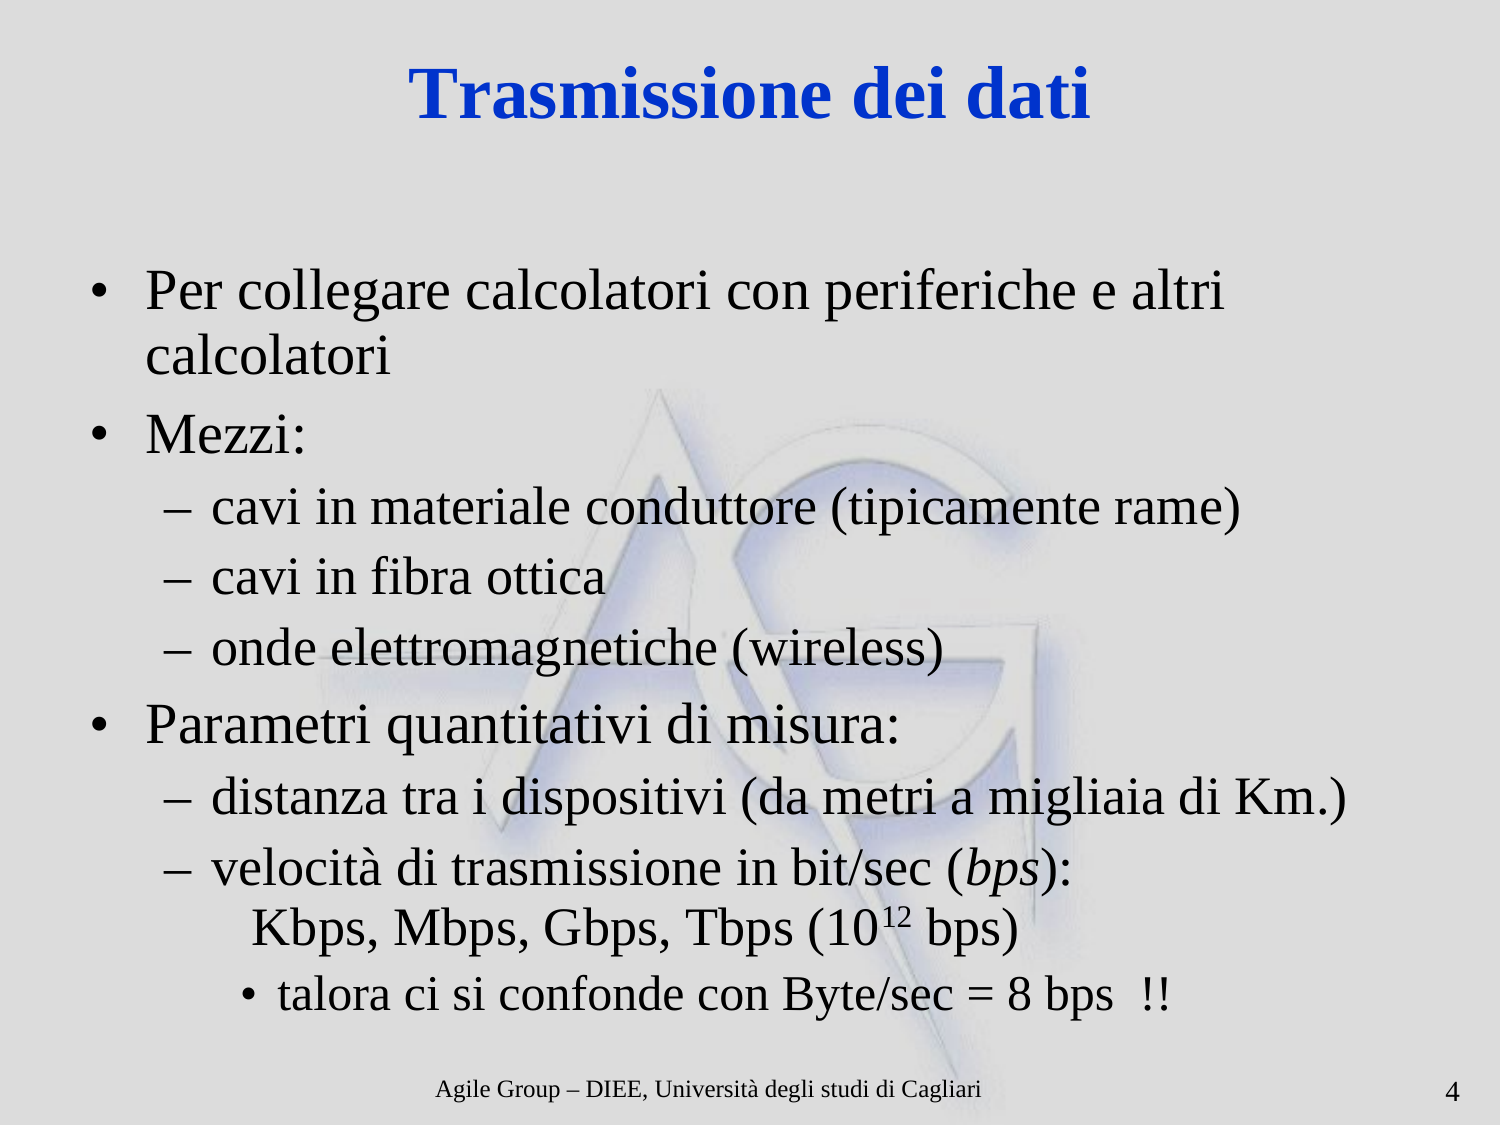

# Trasmissione dei dati
Per collegare calcolatori con periferiche e altri calcolatori
Mezzi:
cavi in materiale conduttore (tipicamente rame)
cavi in fibra ottica
onde elettromagnetiche (wireless)
Parametri quantitativi di misura:
distanza tra i dispositivi (da metri a migliaia di Km.)
velocità di trasmissione in bit/sec (bps):
 Kbps, Mbps, Gbps, Tbps (1012 bps)
talora ci si confonde con Byte/sec = 8 bps !!
4